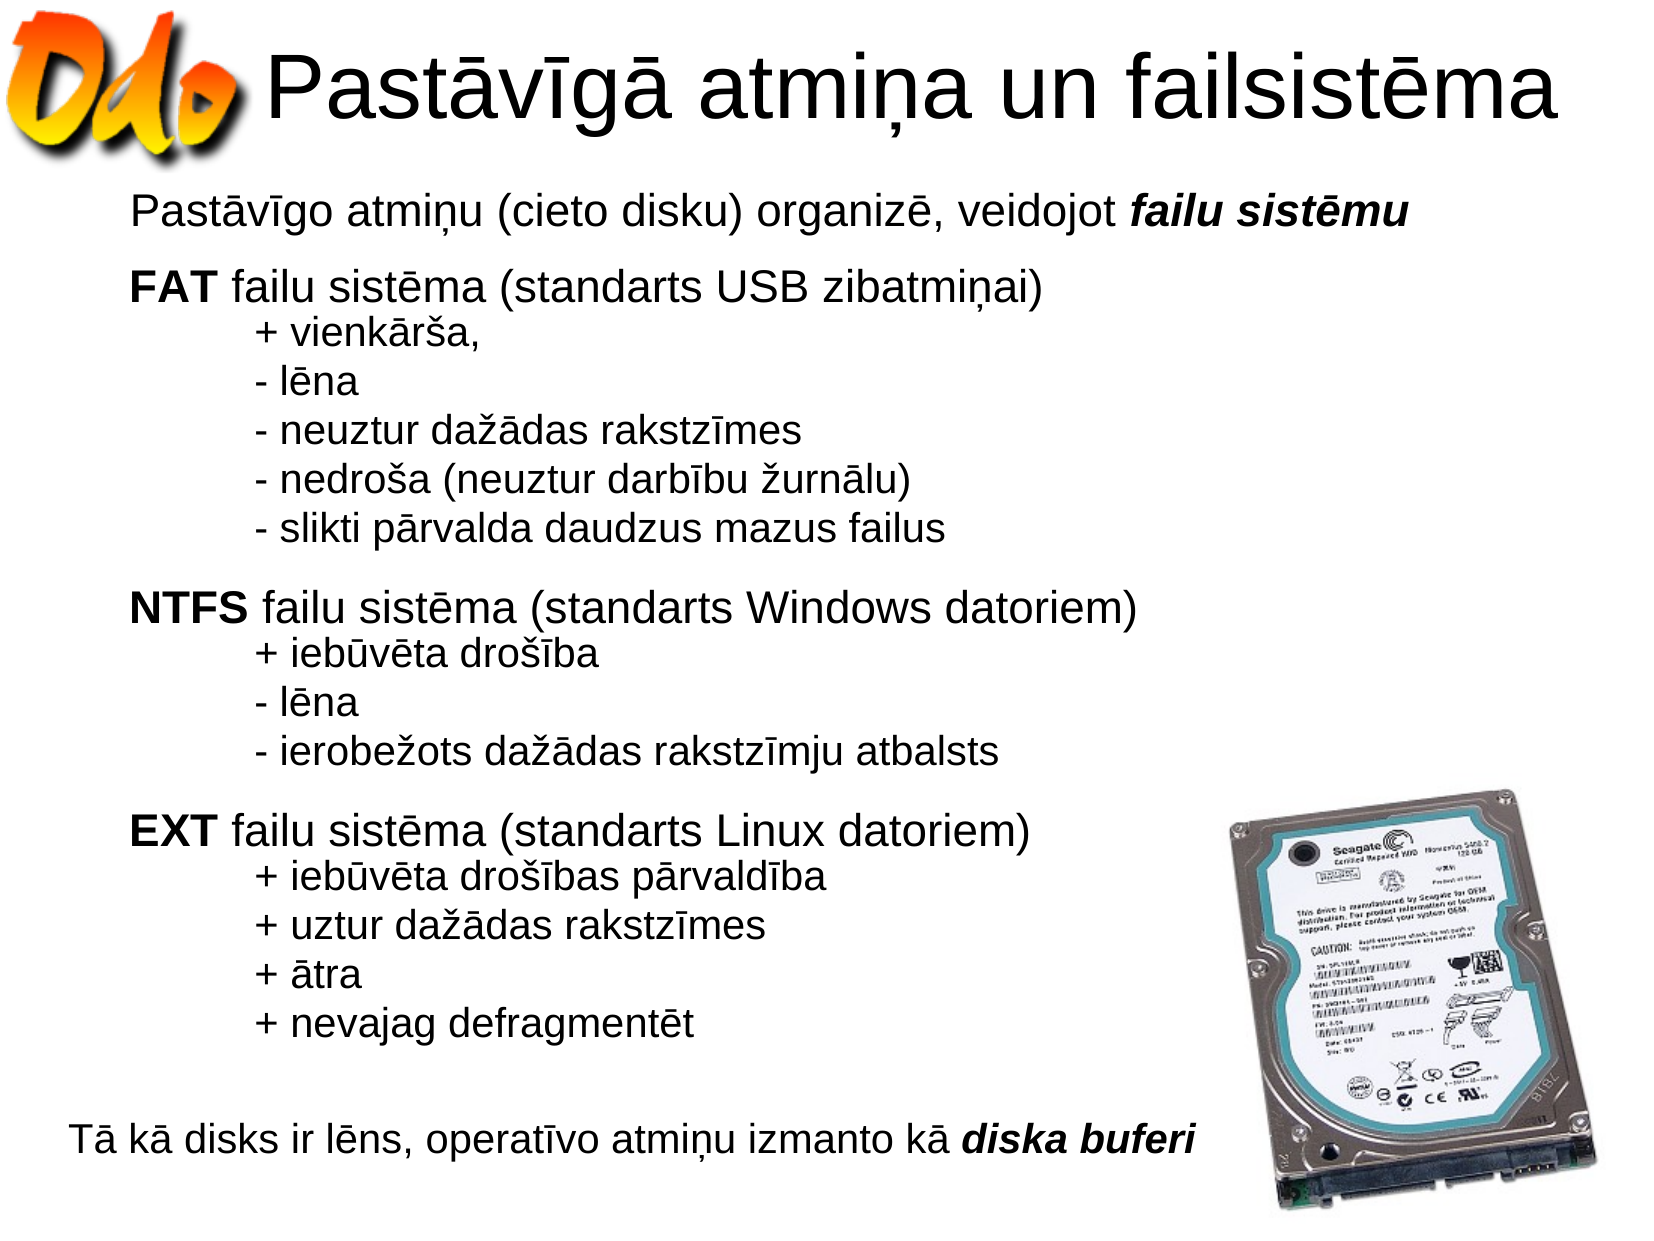

# Pastāvīgā atmiņa un failsistēma
Pastāvīgo atmiņu (cieto disku) organizē, veidojot failu sistēmu
FAT failu sistēma (standarts USB zibatmiņai)
+ vienkārša,
- lēna
- neuztur dažādas rakstzīmes
- nedroša (neuztur darbību žurnālu)
- slikti pārvalda daudzus mazus failus
NTFS failu sistēma (standarts Windows datoriem)
+ iebūvēta drošība
- lēna
- ierobežots dažādas rakstzīmju atbalsts
EXT failu sistēma (standarts Linux datoriem)
+ iebūvēta drošības pārvaldība
+ uztur dažādas rakstzīmes
+ ātra
+ nevajag defragmentēt
Tā kā disks ir lēns, operatīvo atmiņu izmanto kā diska buferi